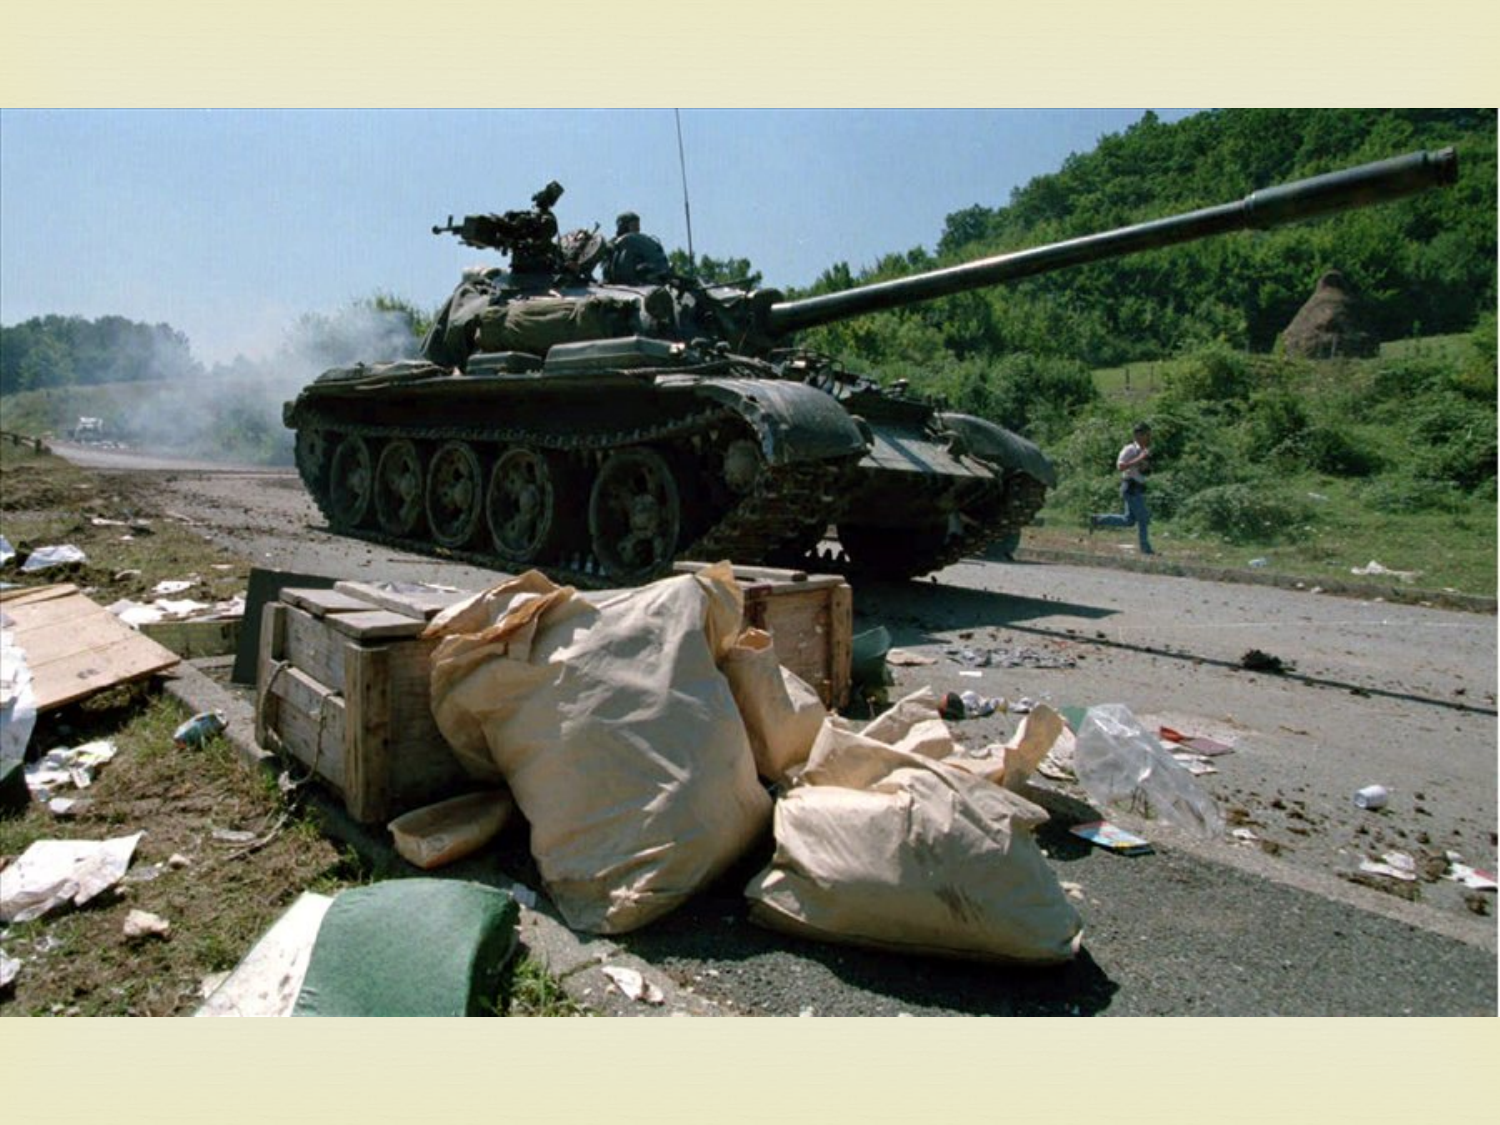

# Zvečer je bil pri vasi Rigonce ustavljen poizkus vdora oklepne kolone JLA
Do ostrega spopada s kolono JLA je prišlo v Kosezah pred Ilirsko Bistrico
Zvečer so nad Ljubljano sestrelili helikopter JLA, ki ga je upravljal pripadnik TO, da bi TO dostavil hrano
 V petek so potekali boji še po celi državi